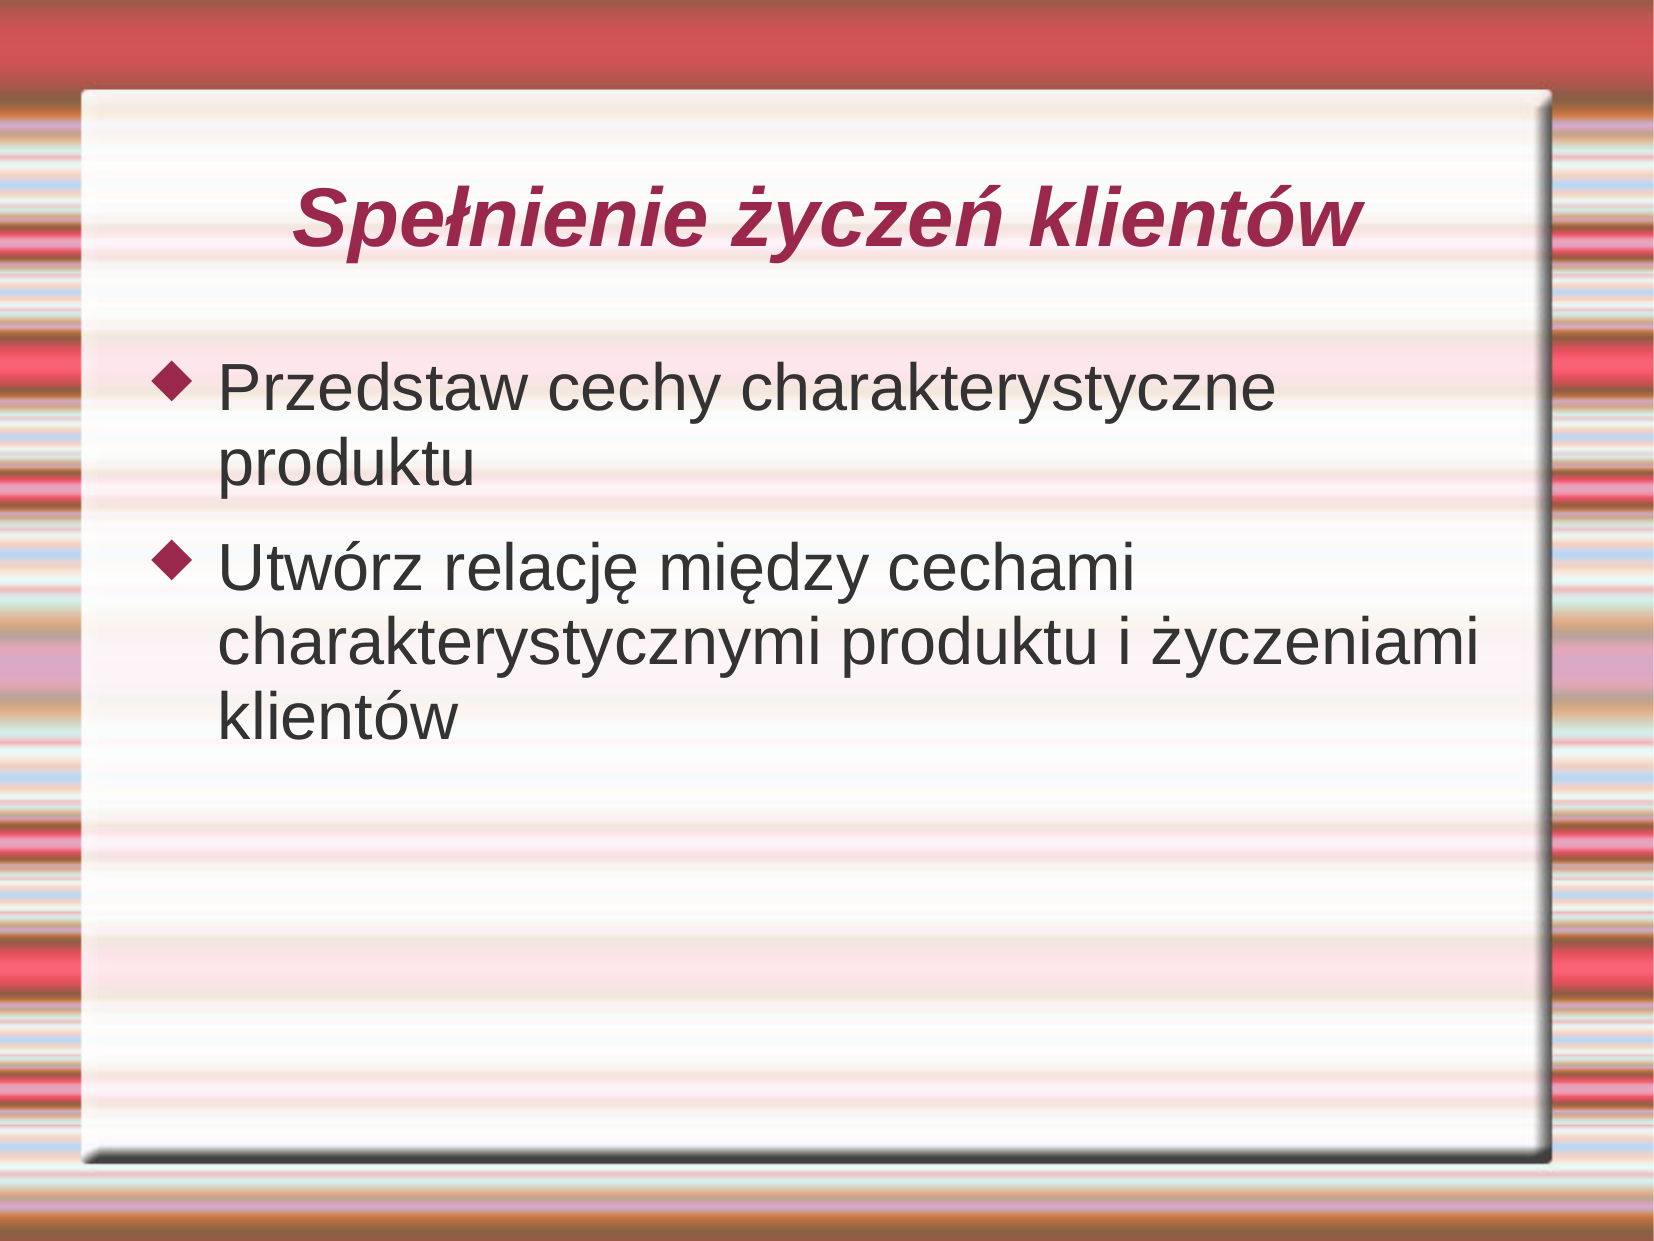

# Spełnienie życzeń klientów
Przedstaw cechy charakterystyczne produktu
Utwórz relację między cechami charakterystycznymi produktu i życzeniami klientów